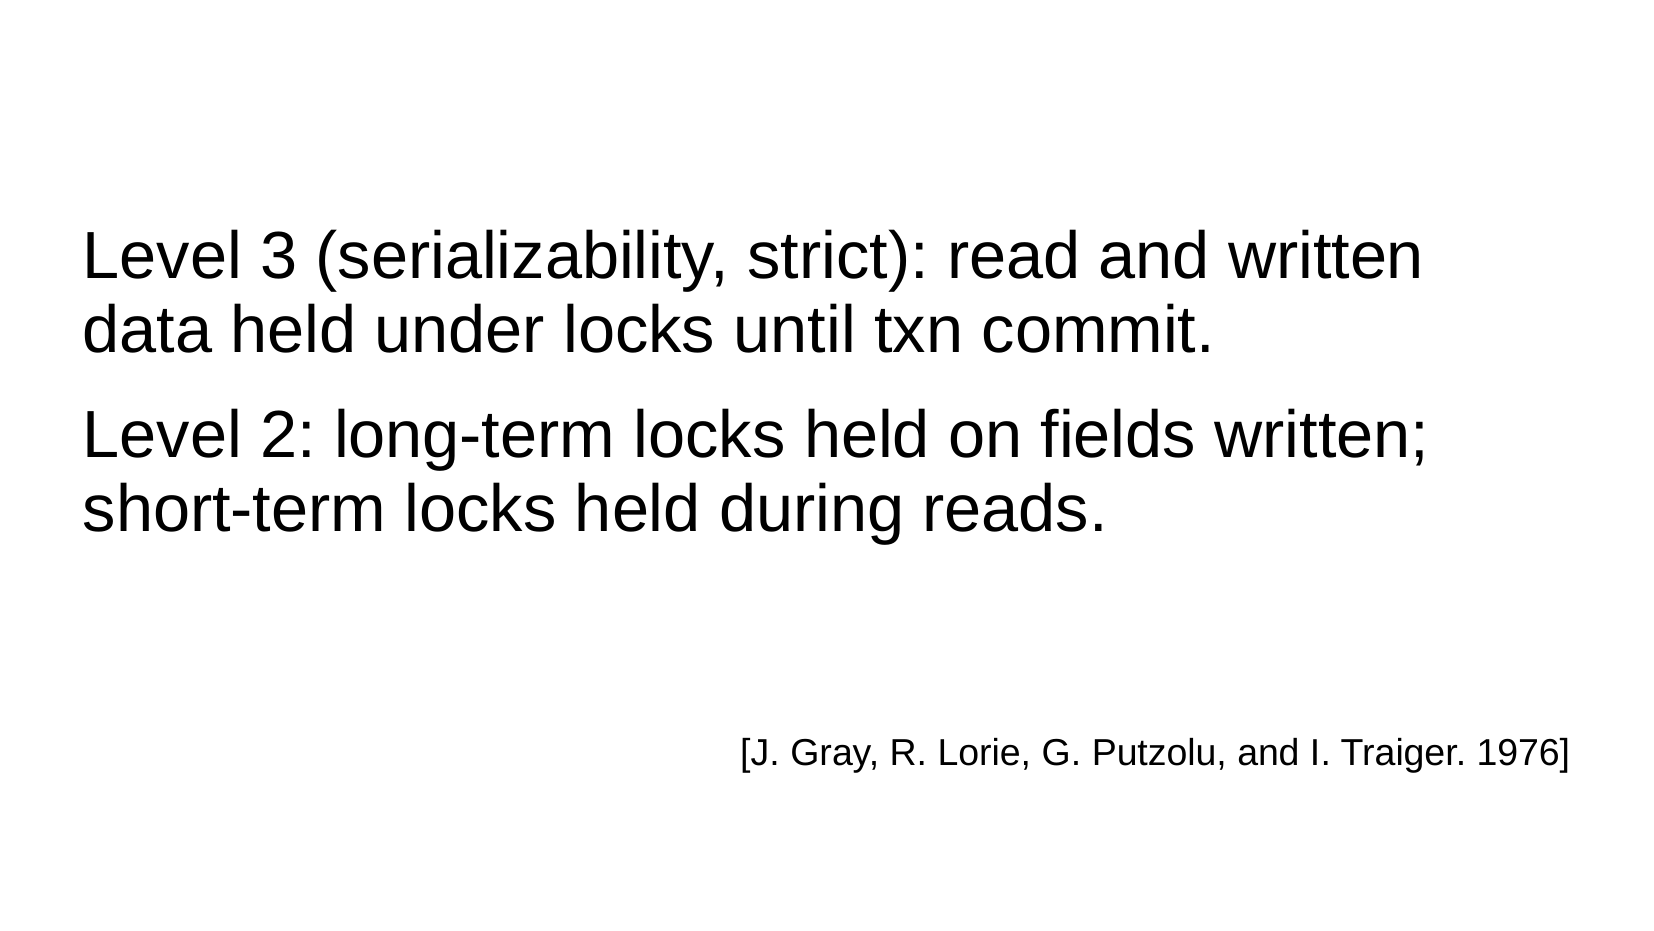

Level 3 (serializability, strict): read and written data held under locks until txn commit.
Level 2: long-term locks held on fields written; short-term locks held during reads.
# [J. Gray, R. Lorie, G. Putzolu, and I. Traiger. 1976]